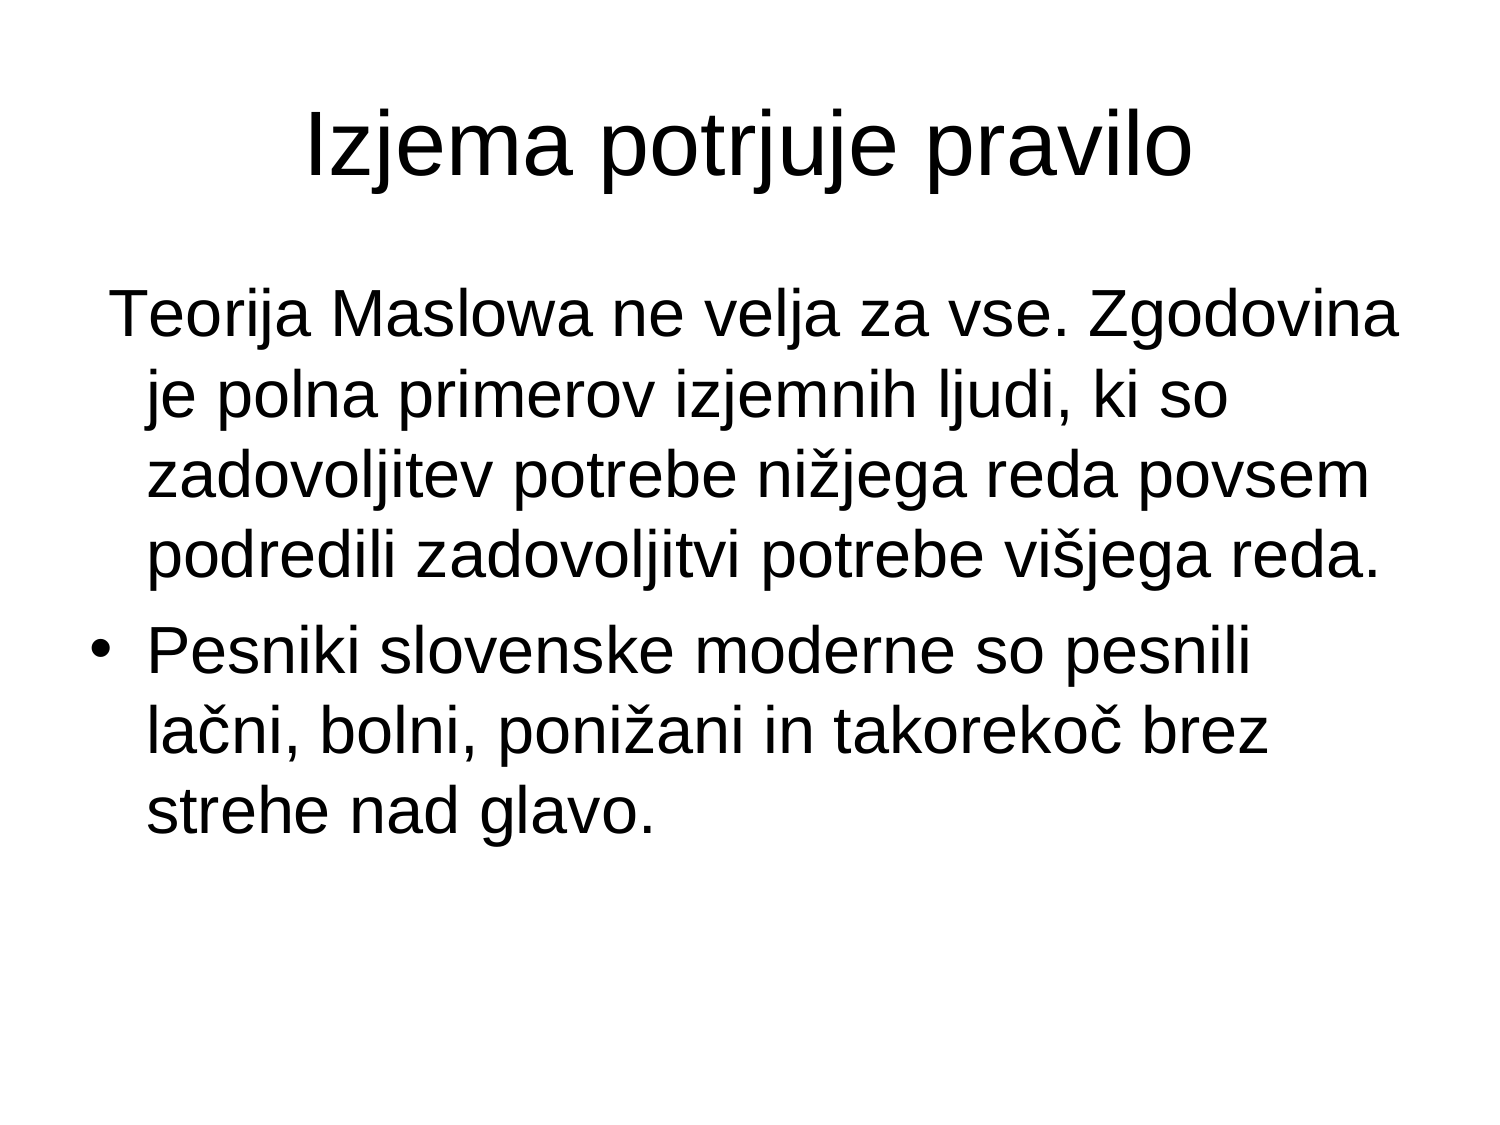

# Izjema potrjuje pravilo
 Teorija Maslowa ne velja za vse. Zgodovina je polna primerov izjemnih ljudi, ki so zadovoljitev potrebe nižjega reda povsem podredili zadovoljitvi potrebe višjega reda.
Pesniki slovenske moderne so pesnili lačni, bolni, ponižani in takorekoč brez strehe nad glavo.